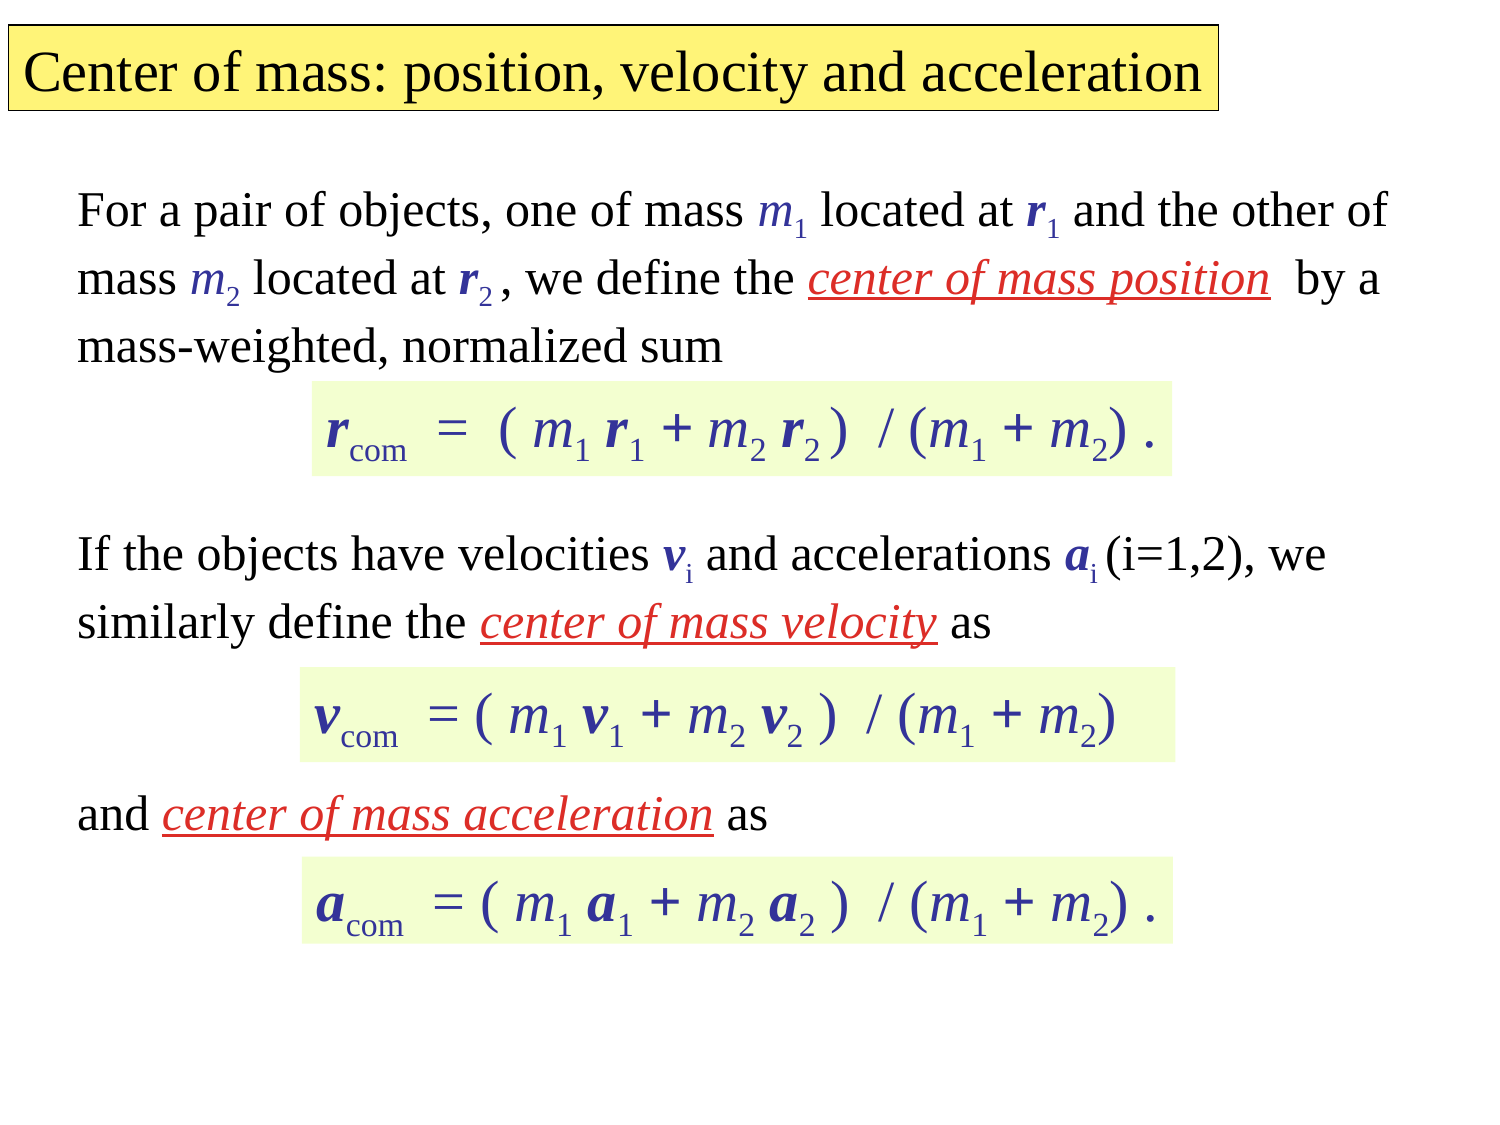

Center of mass: position, velocity and acceleration
For a pair of objects, one of mass m1 located at r1 and the other of mass m2 located at r2 , we define the center of mass position by a mass-weighted, normalized sum
If the objects have velocities vi and accelerations ai (i=1,2), we similarly define the center of mass velocity as
and center of mass acceleration as
rcom = ( m1 r1 + m2 r2 ) / (m1 + m2) .
vcom = ( m1 v1 + m2 v2 ) / (m1 + m2)
acom = ( m1 a1 + m2 a2 ) / (m1 + m2) .